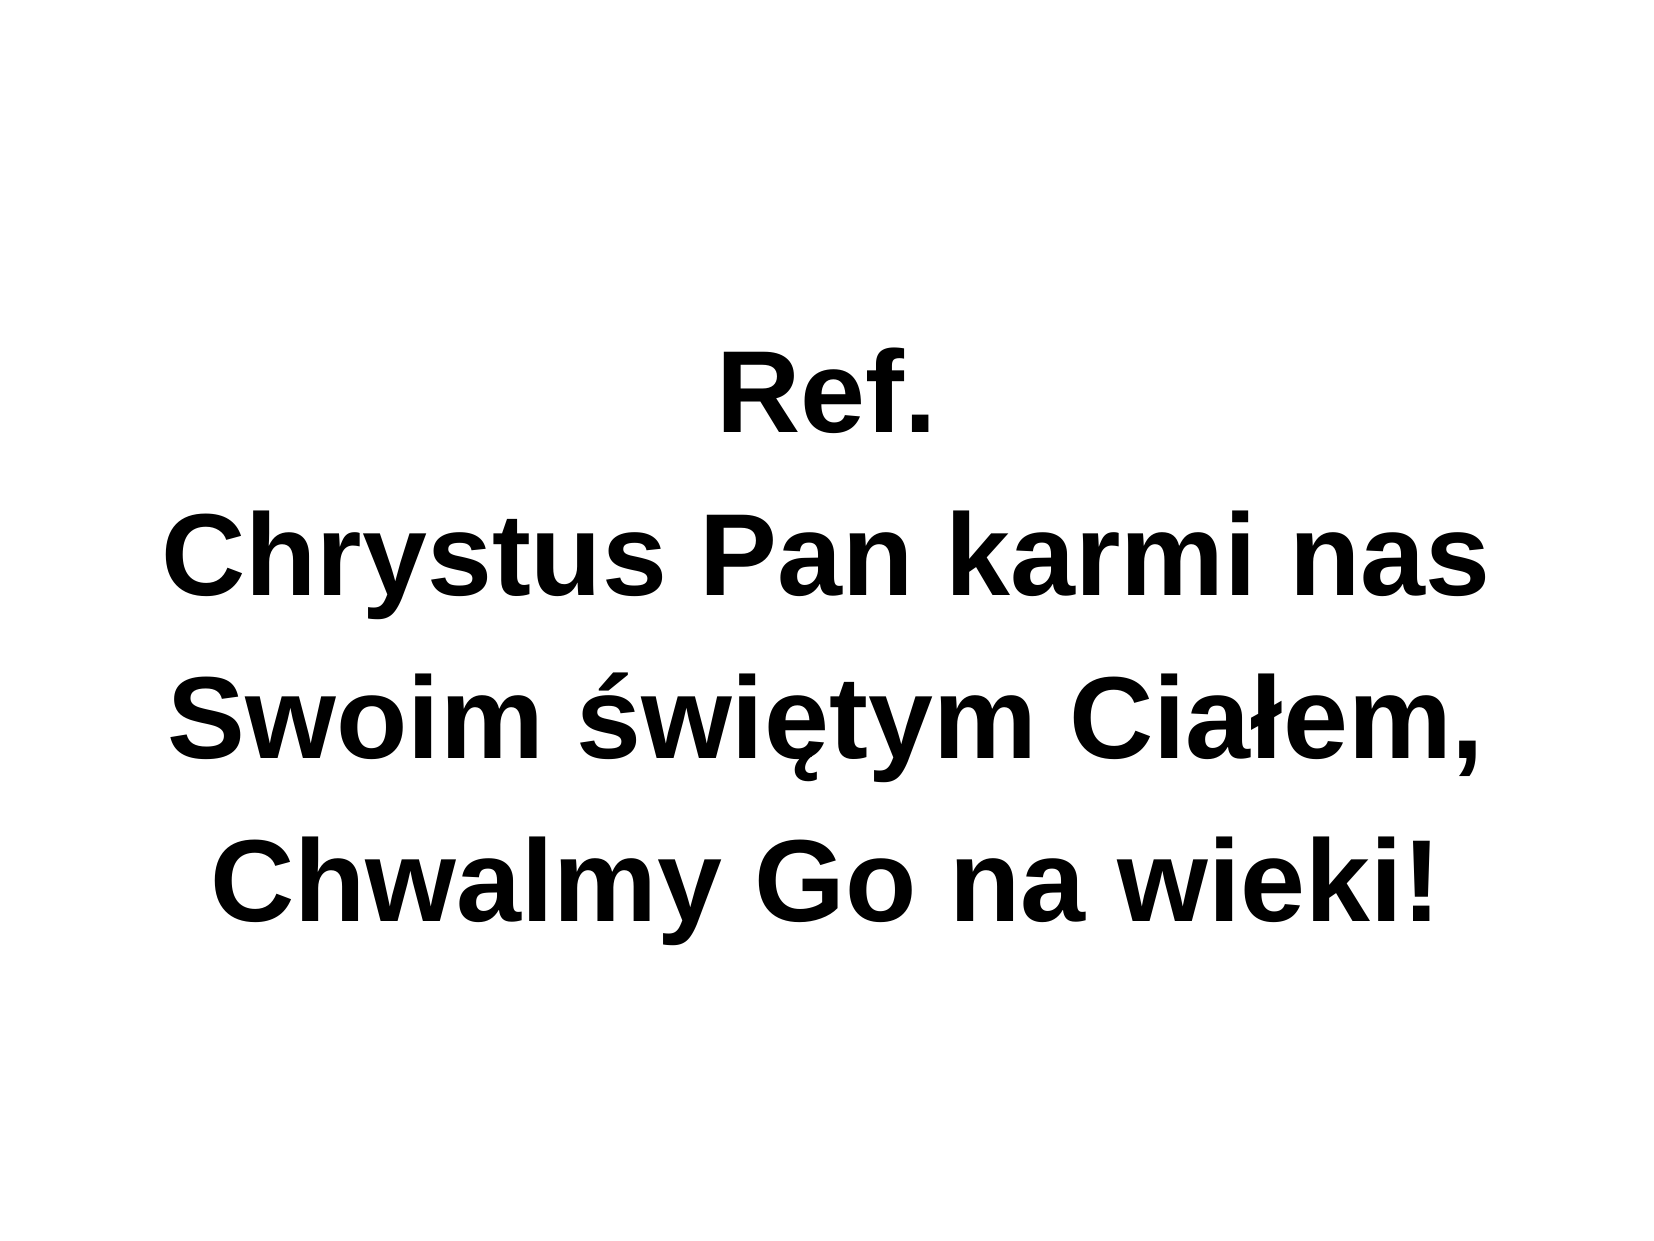

# Ref.
Chrystus Pan karmi nas
Swoim świętym Ciałem,
Chwalmy Go na wieki!